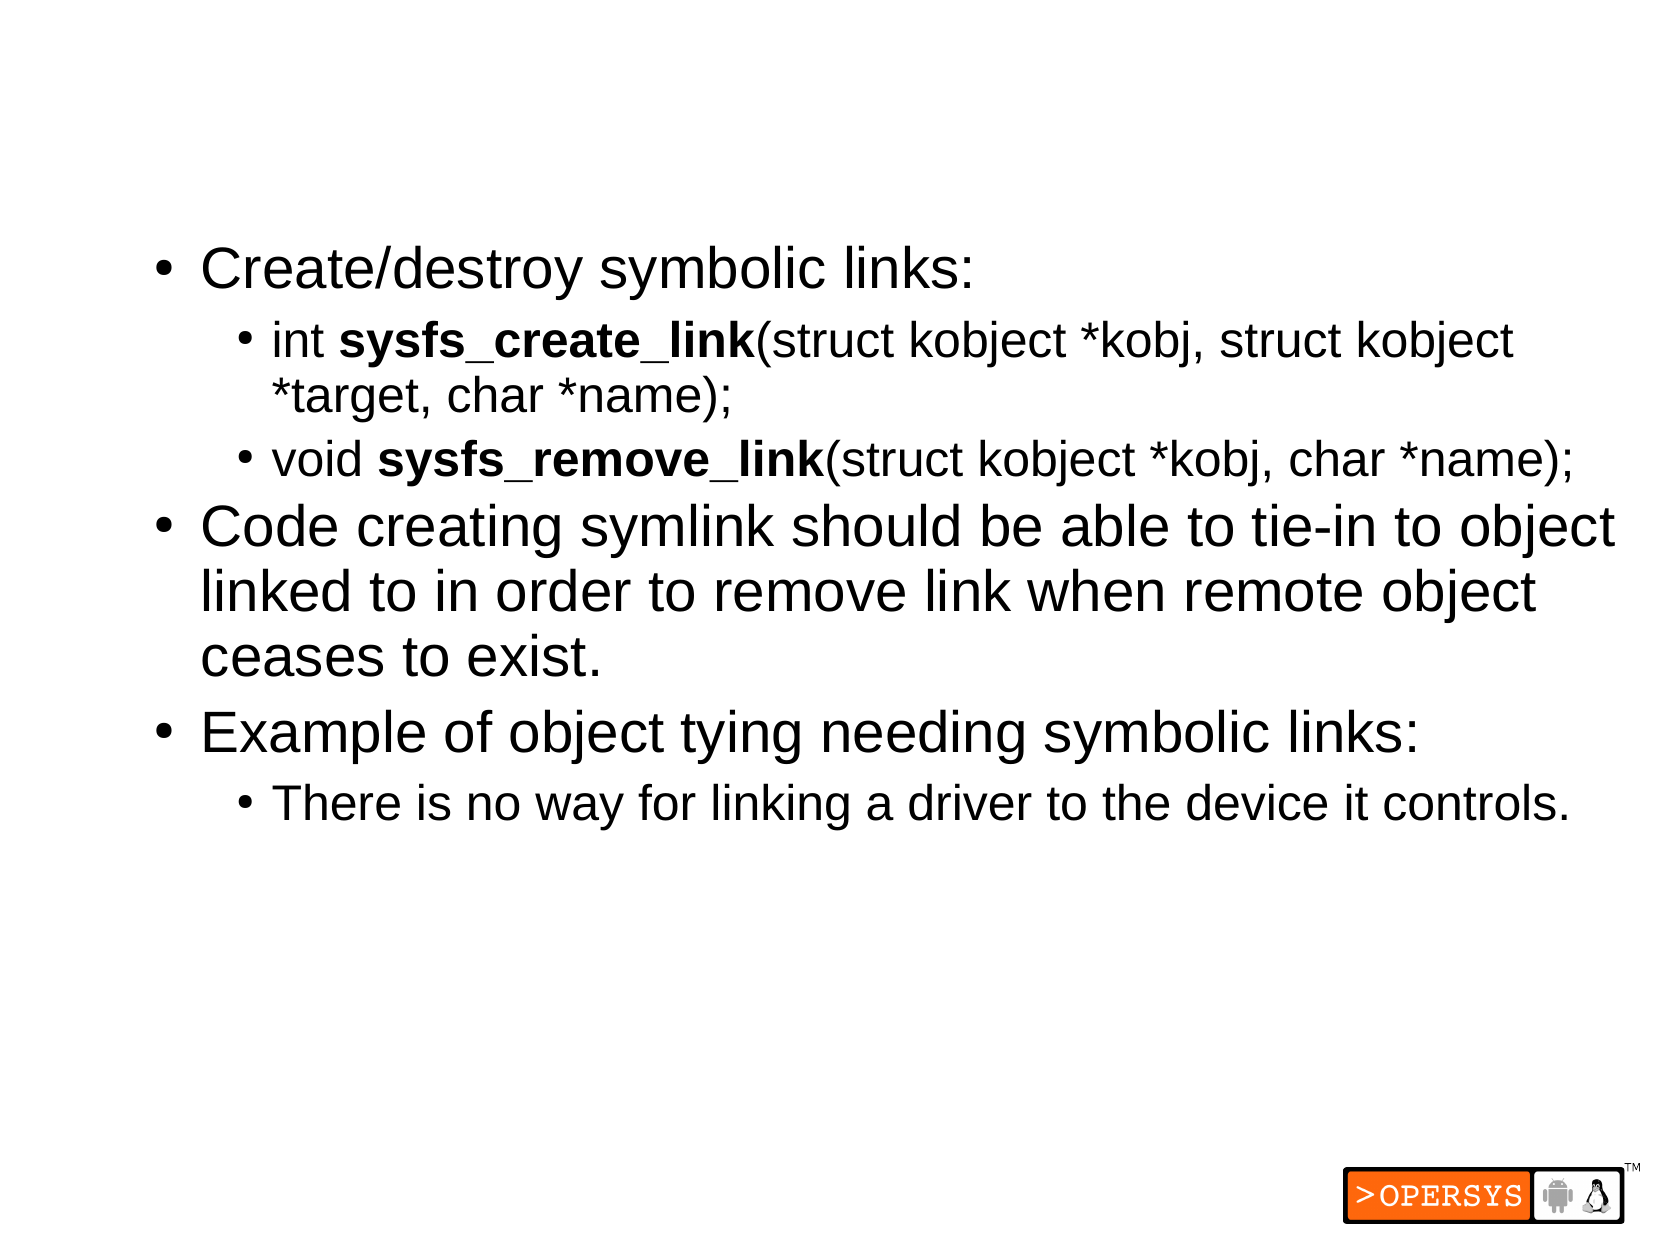

# Create/destroy symbolic links:
int sysfs_create_link(struct kobject *kobj, struct kobject *target, char *name);
void sysfs_remove_link(struct kobject *kobj, char *name);
Code creating symlink should be able to tie-in to object linked to in order to remove link when remote object ceases to exist.
Example of object tying needing symbolic links:
There is no way for linking a driver to the device it controls.